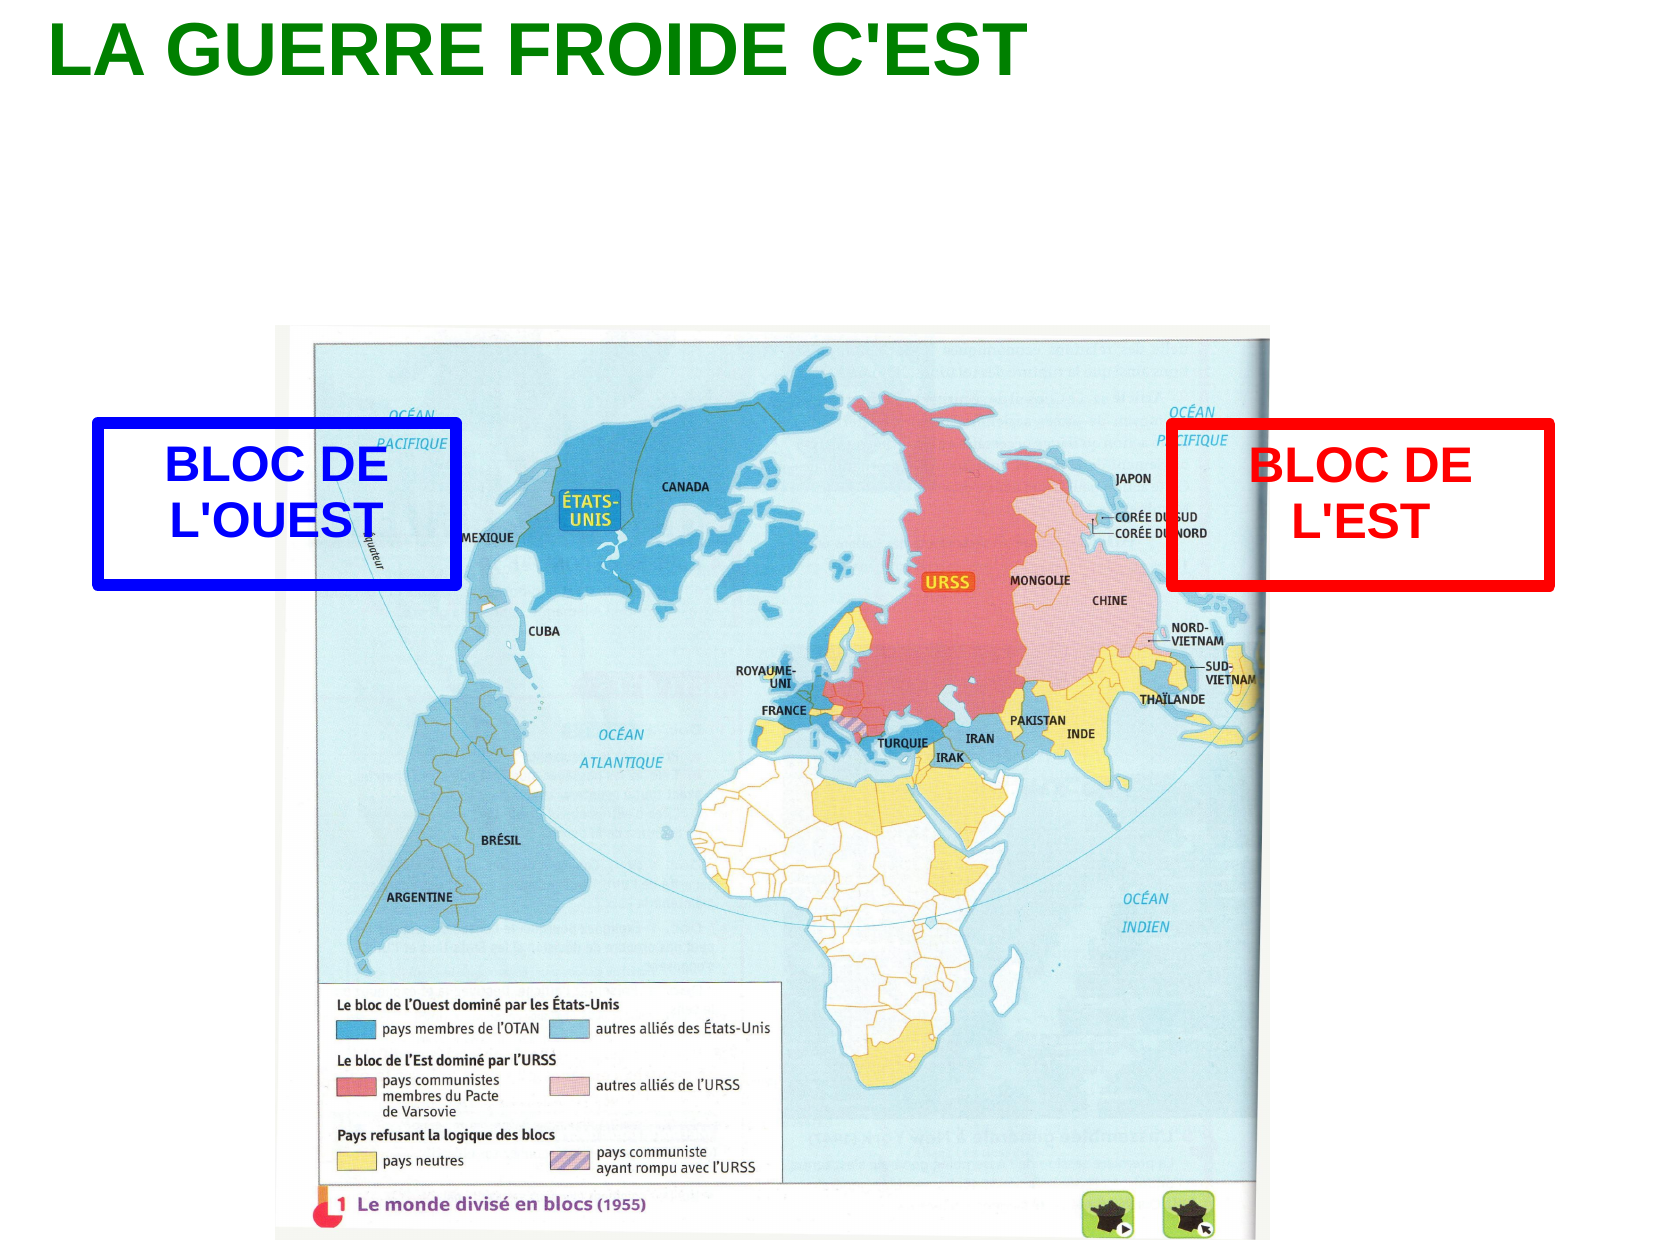

LA GUERRE FROIDE C'EST
BLOC DE L'OUEST
BLOC DE L'EST